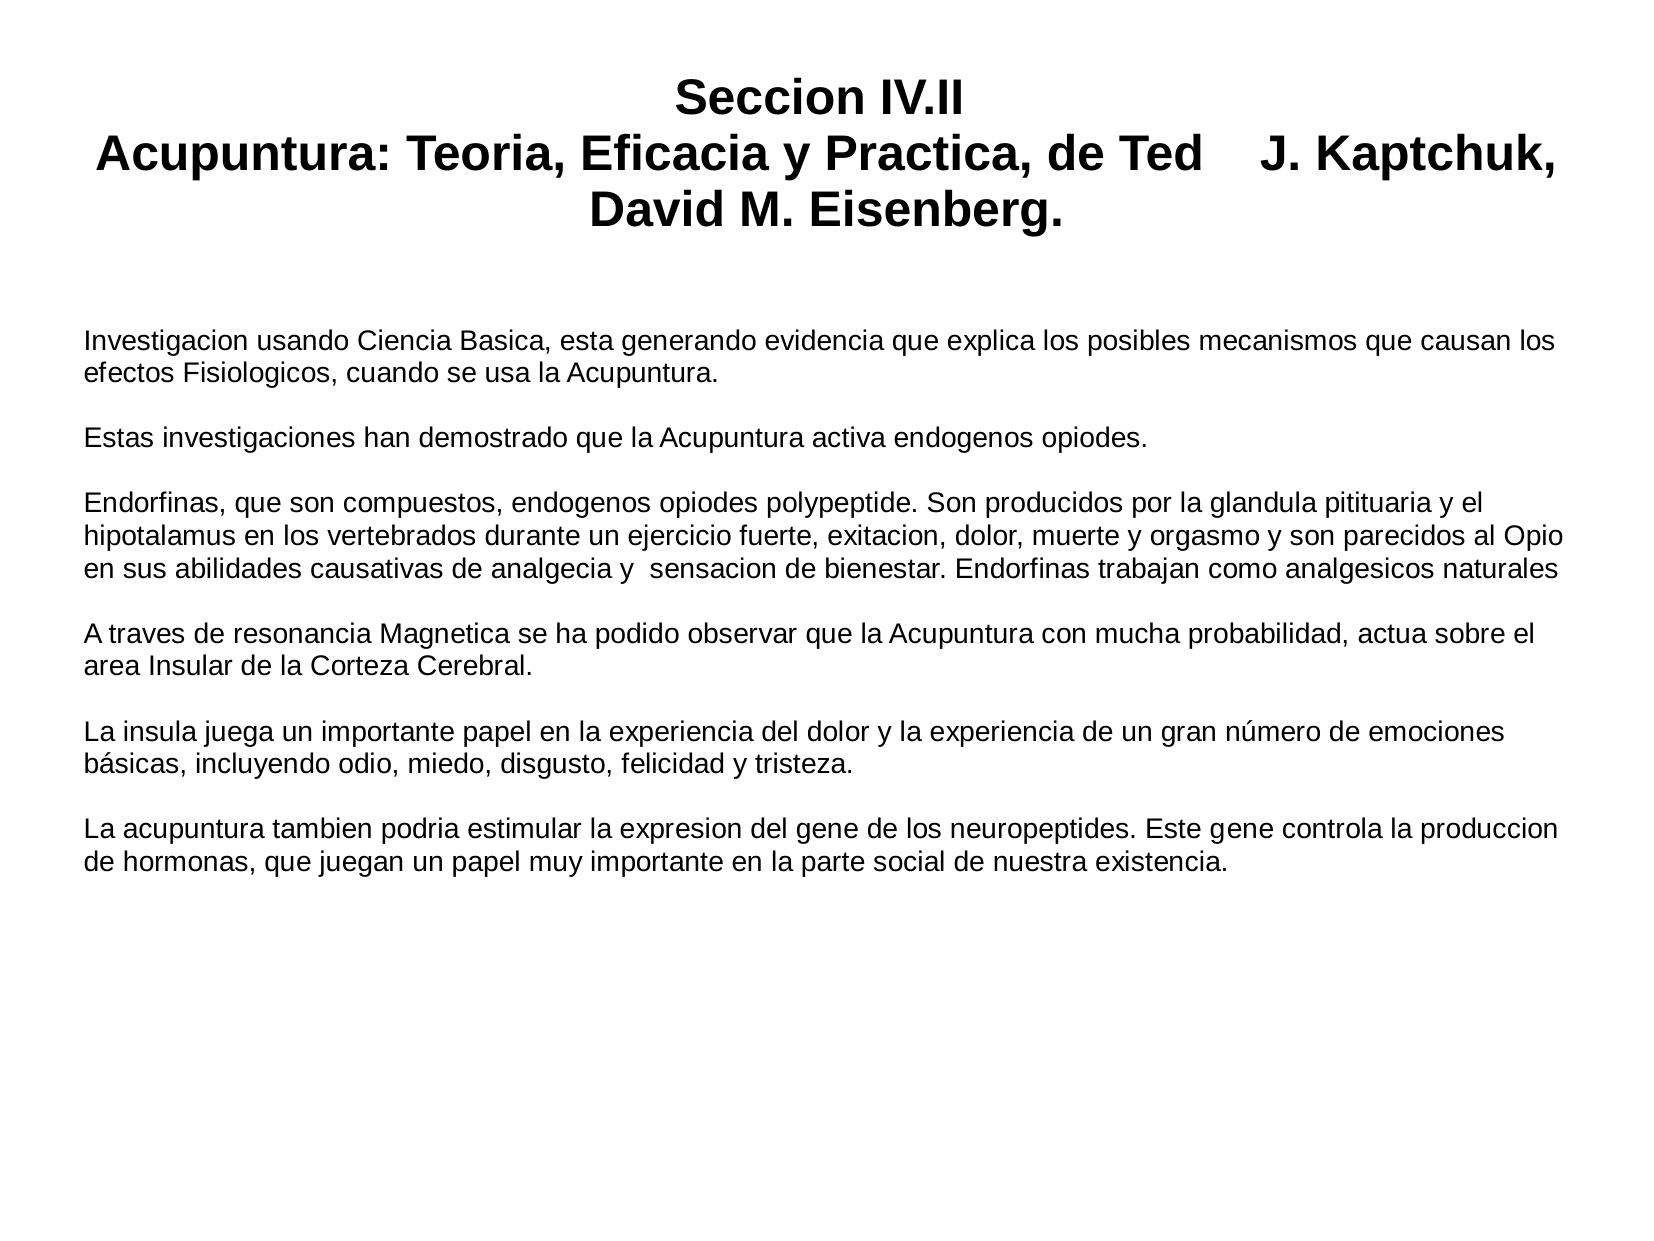

# Seccion IV.II Acupuntura: Teoria, Eficacia y Practica, de Ted J. Kaptchuk, David M. Eisenberg.